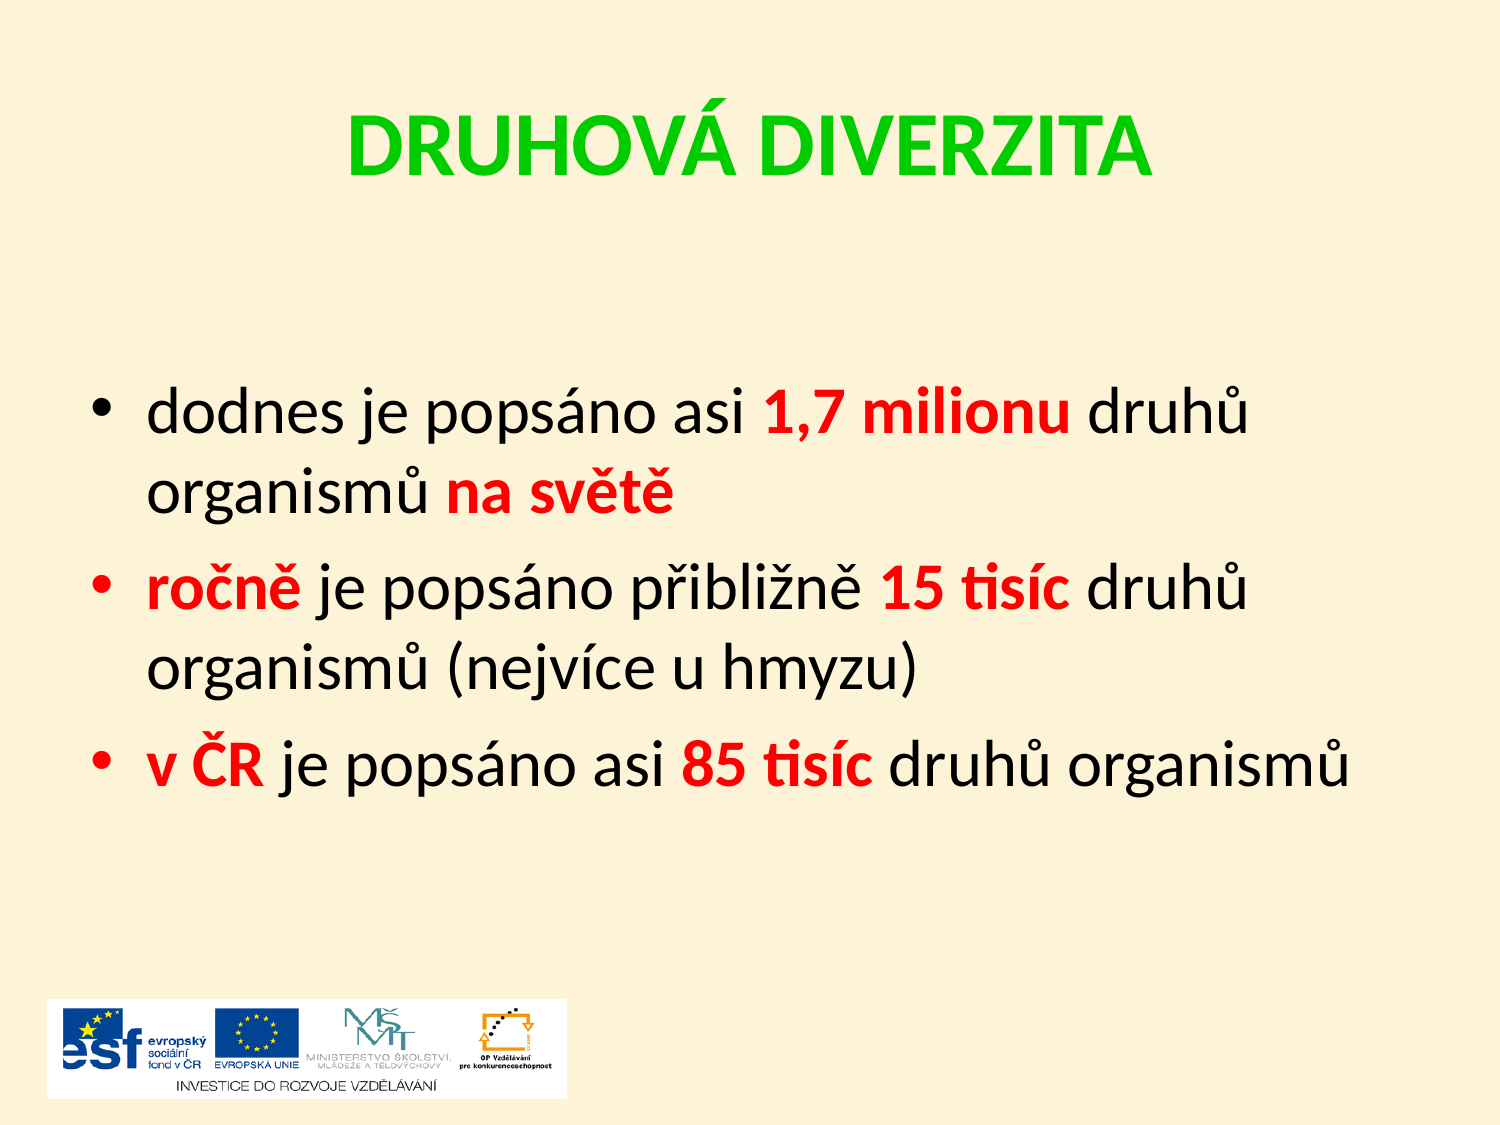

# DRUHOVÁ DIVERZITA
dodnes je popsáno asi 1,7 milionu druhů organismů na světě
ročně je popsáno přibližně 15 tisíc druhů organismů (nejvíce u hmyzu)
v ČR je popsáno asi 85 tisíc druhů organismů